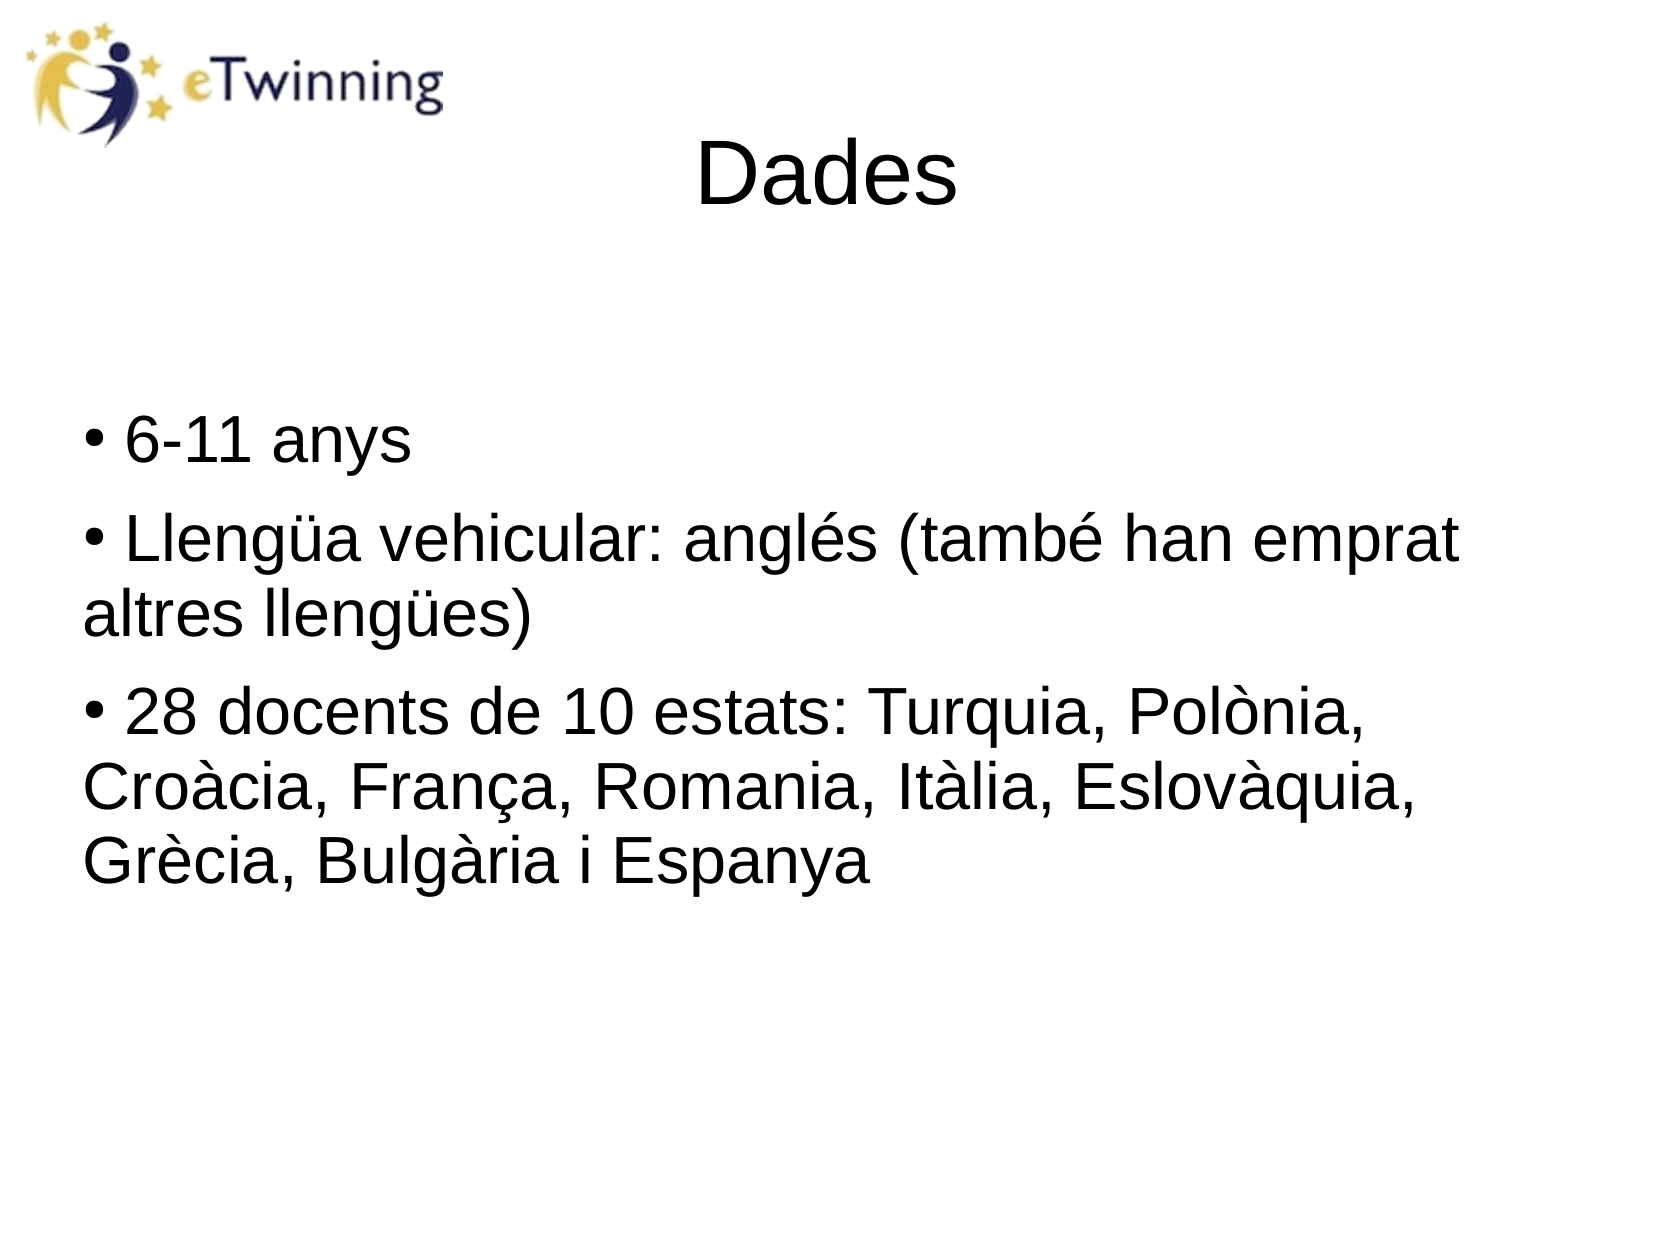

# Dades
 6-11 anys
 Llengüa vehicular: anglés (també han emprat altres llengües)
 28 docents de 10 estats: Turquia, Polònia, Croàcia, França, Romania, Itàlia, Eslovàquia, Grècia, Bulgària i Espanya